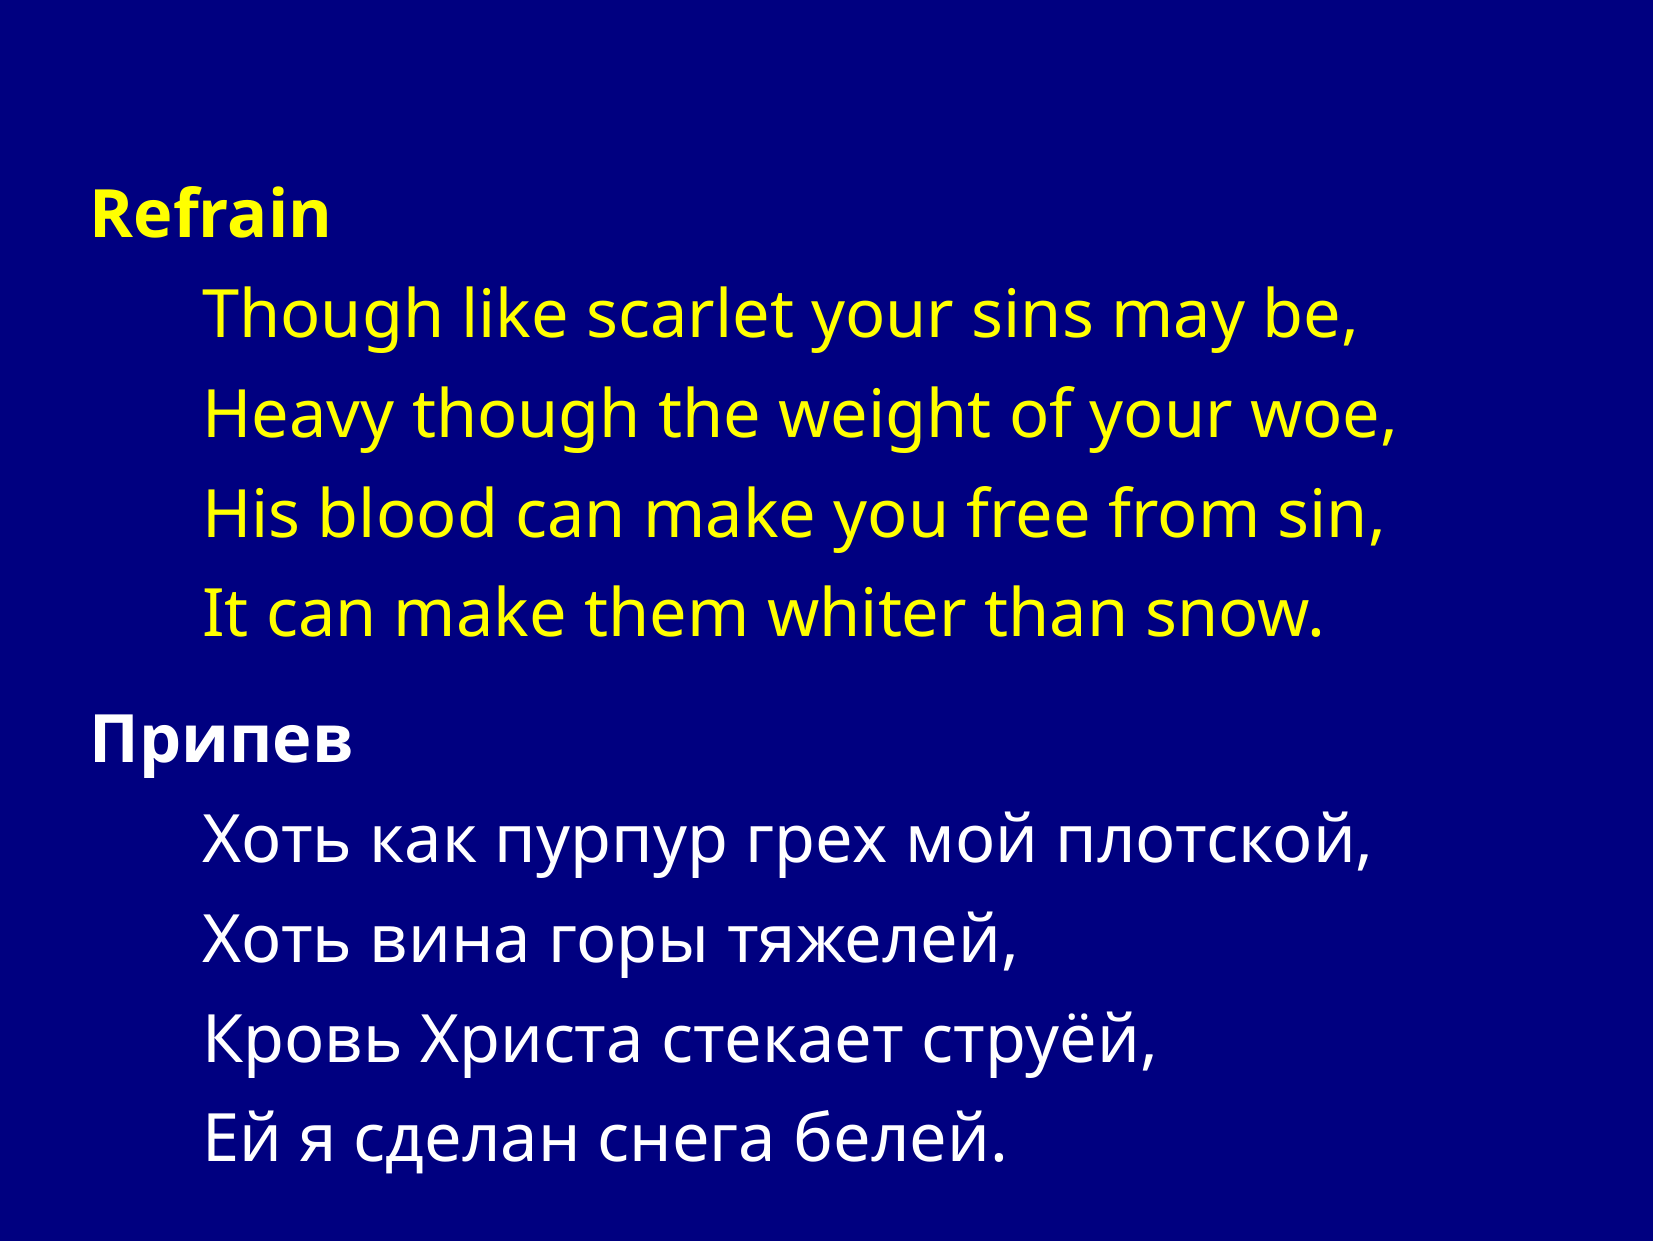

Refrain
	Though like scarlet your sins may be,
	Heavy though the weight of your woe,
	His blood can make you free from sin,
	It can make them whiter than snow.
Припев
	Хоть как пурпур грех мой плотской,
	Хоть вина горы тяжелей,
	Кровь Христа стекает струёй,
	Ей я сделан снега белей.